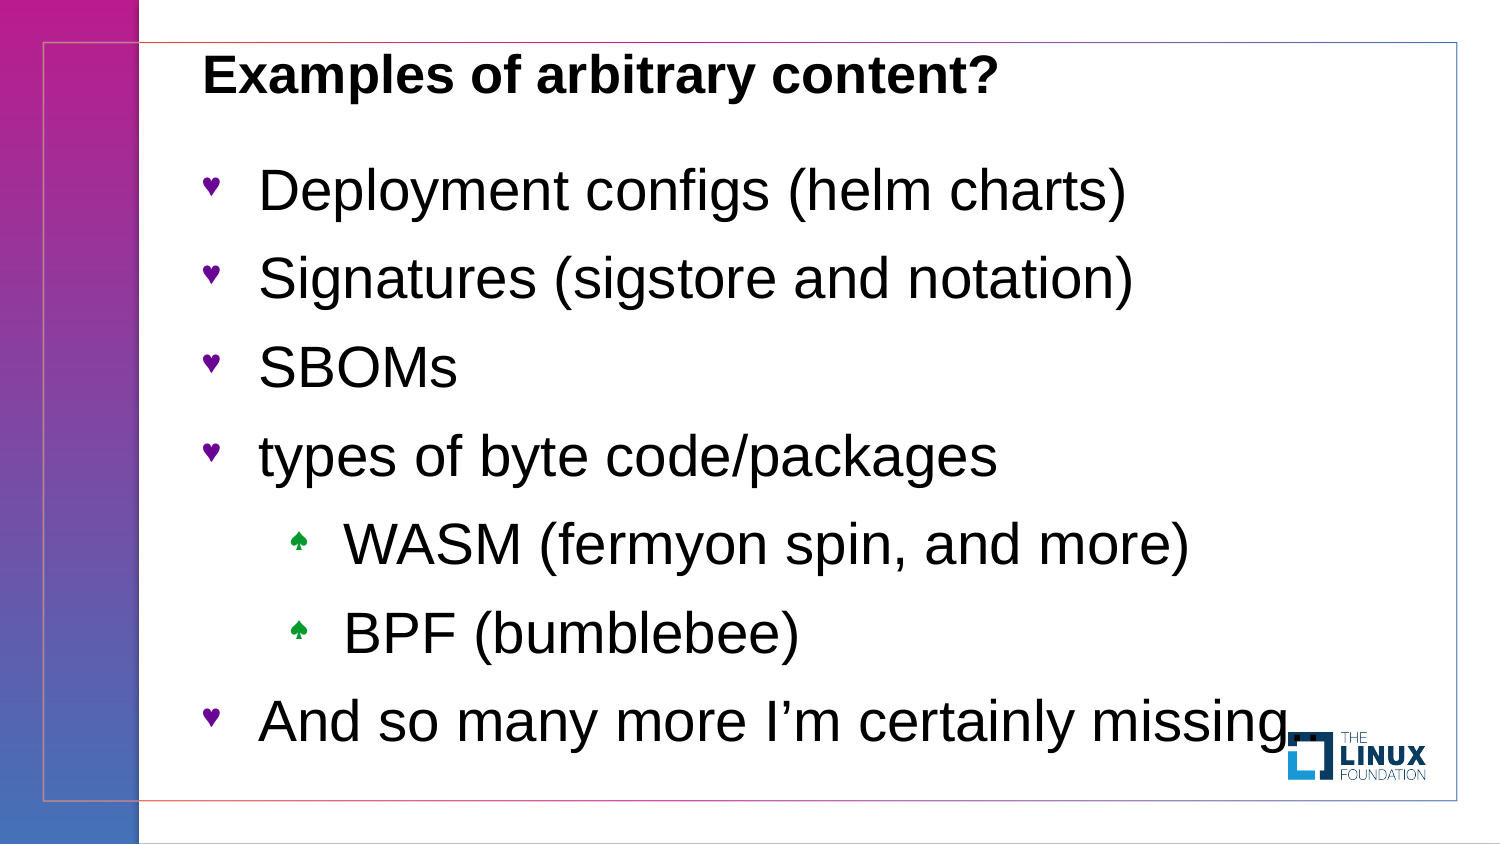

Examples of arbitrary content?
Deployment configs (helm charts)
Signatures (sigstore and notation)
SBOMs
types of byte code/packages
WASM (fermyon spin, and more)
BPF (bumblebee)
And so many more I’m certainly missing..